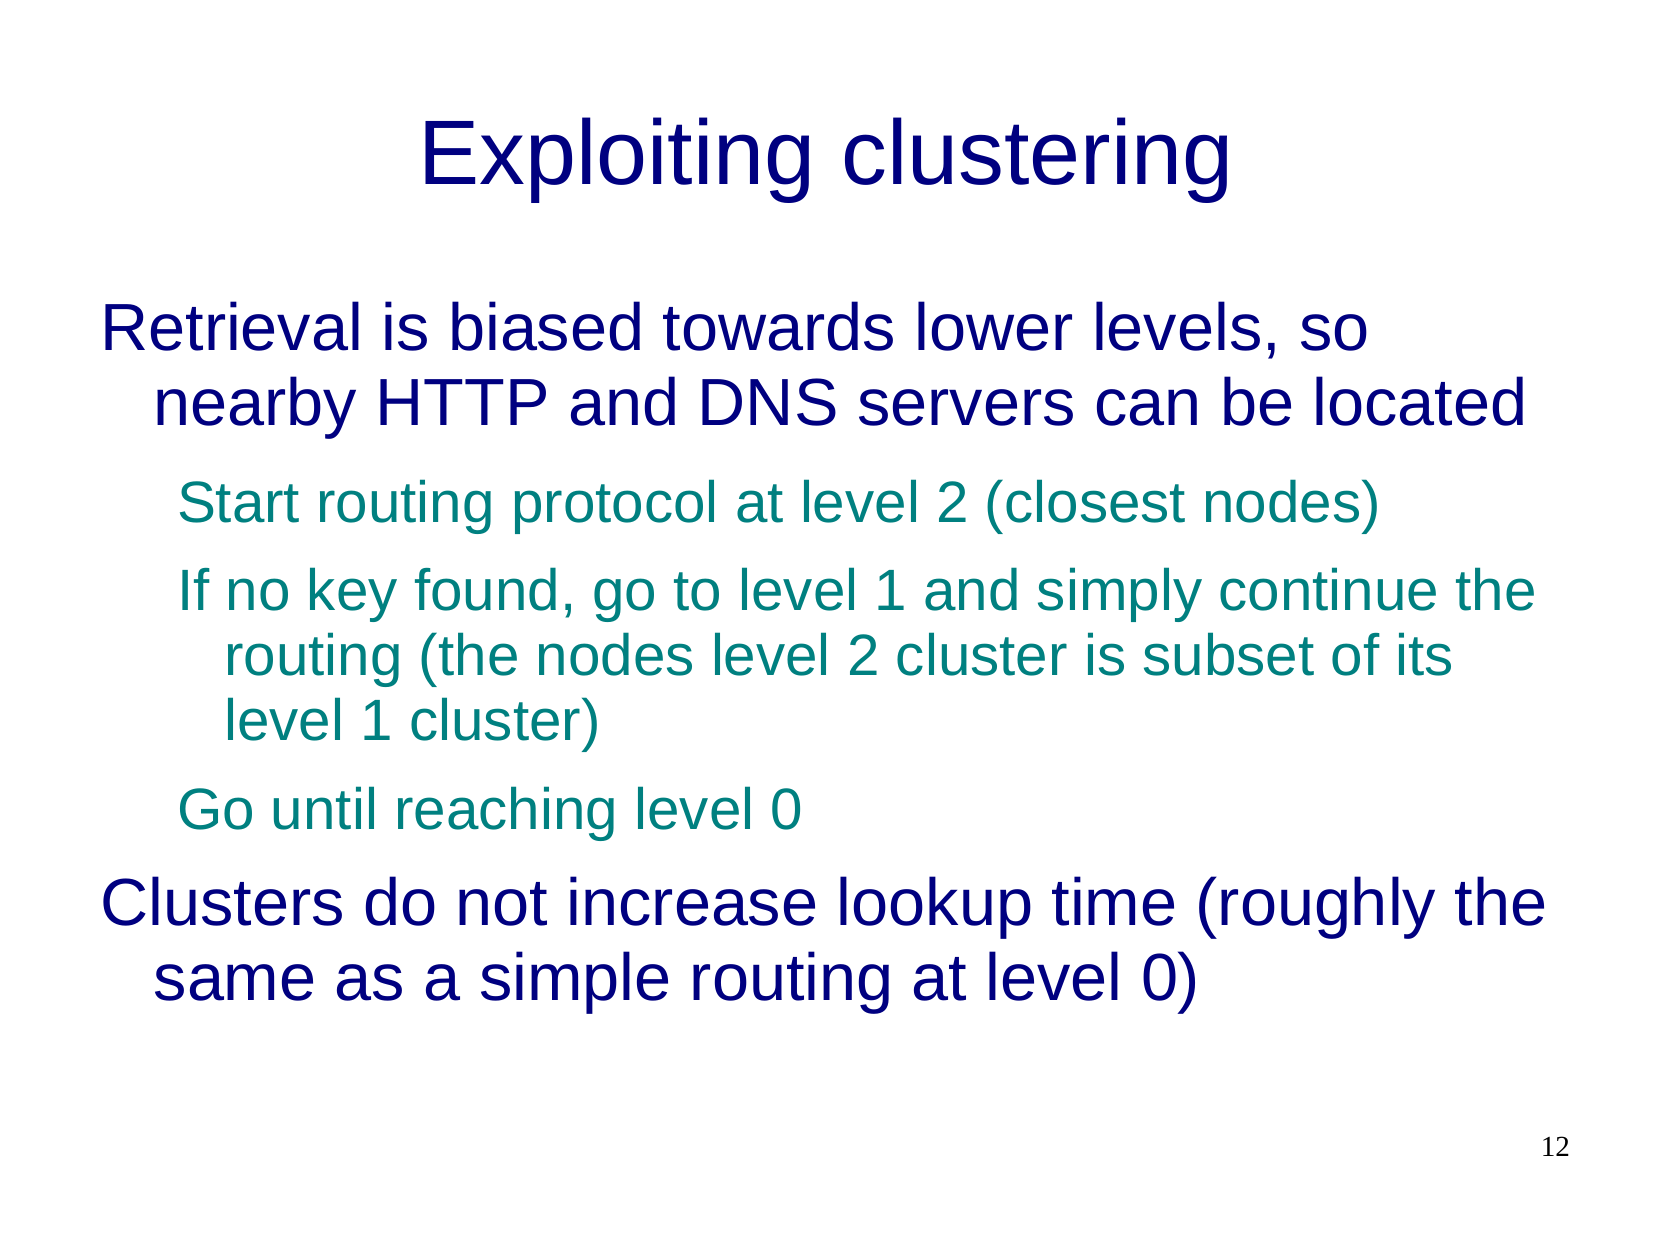

# Exploiting clustering
Retrieval is biased towards lower levels, so nearby HTTP and DNS servers can be located
Start routing protocol at level 2 (closest nodes)
If no key found, go to level 1 and simply continue the routing (the nodes level 2 cluster is subset of its level 1 cluster)
Go until reaching level 0
Clusters do not increase lookup time (roughly the same as a simple routing at level 0)
12